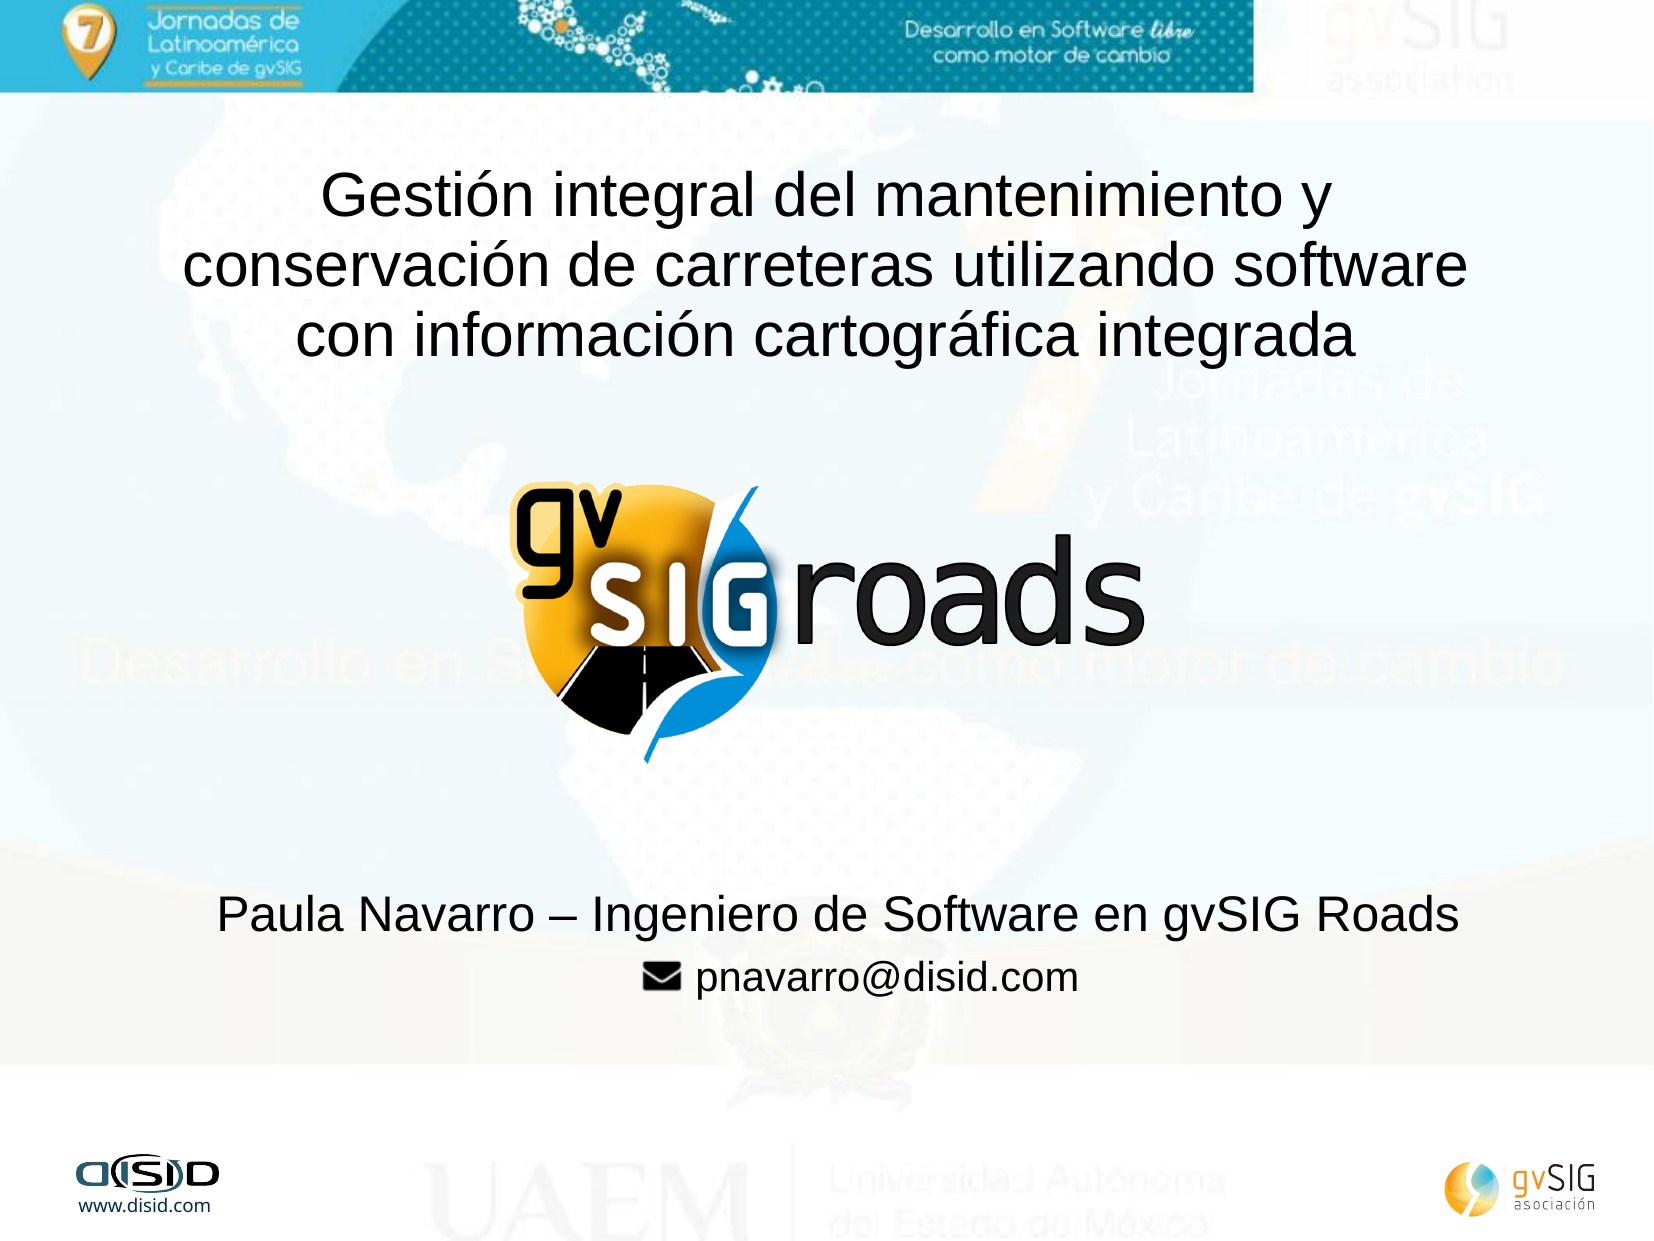

Gestión integral del mantenimiento y
conservación de carreteras utilizando software
con información cartográfica integrada
Paula Navarro – Ingeniero de Software en gvSIG Roads
 pnavarro@disid.com